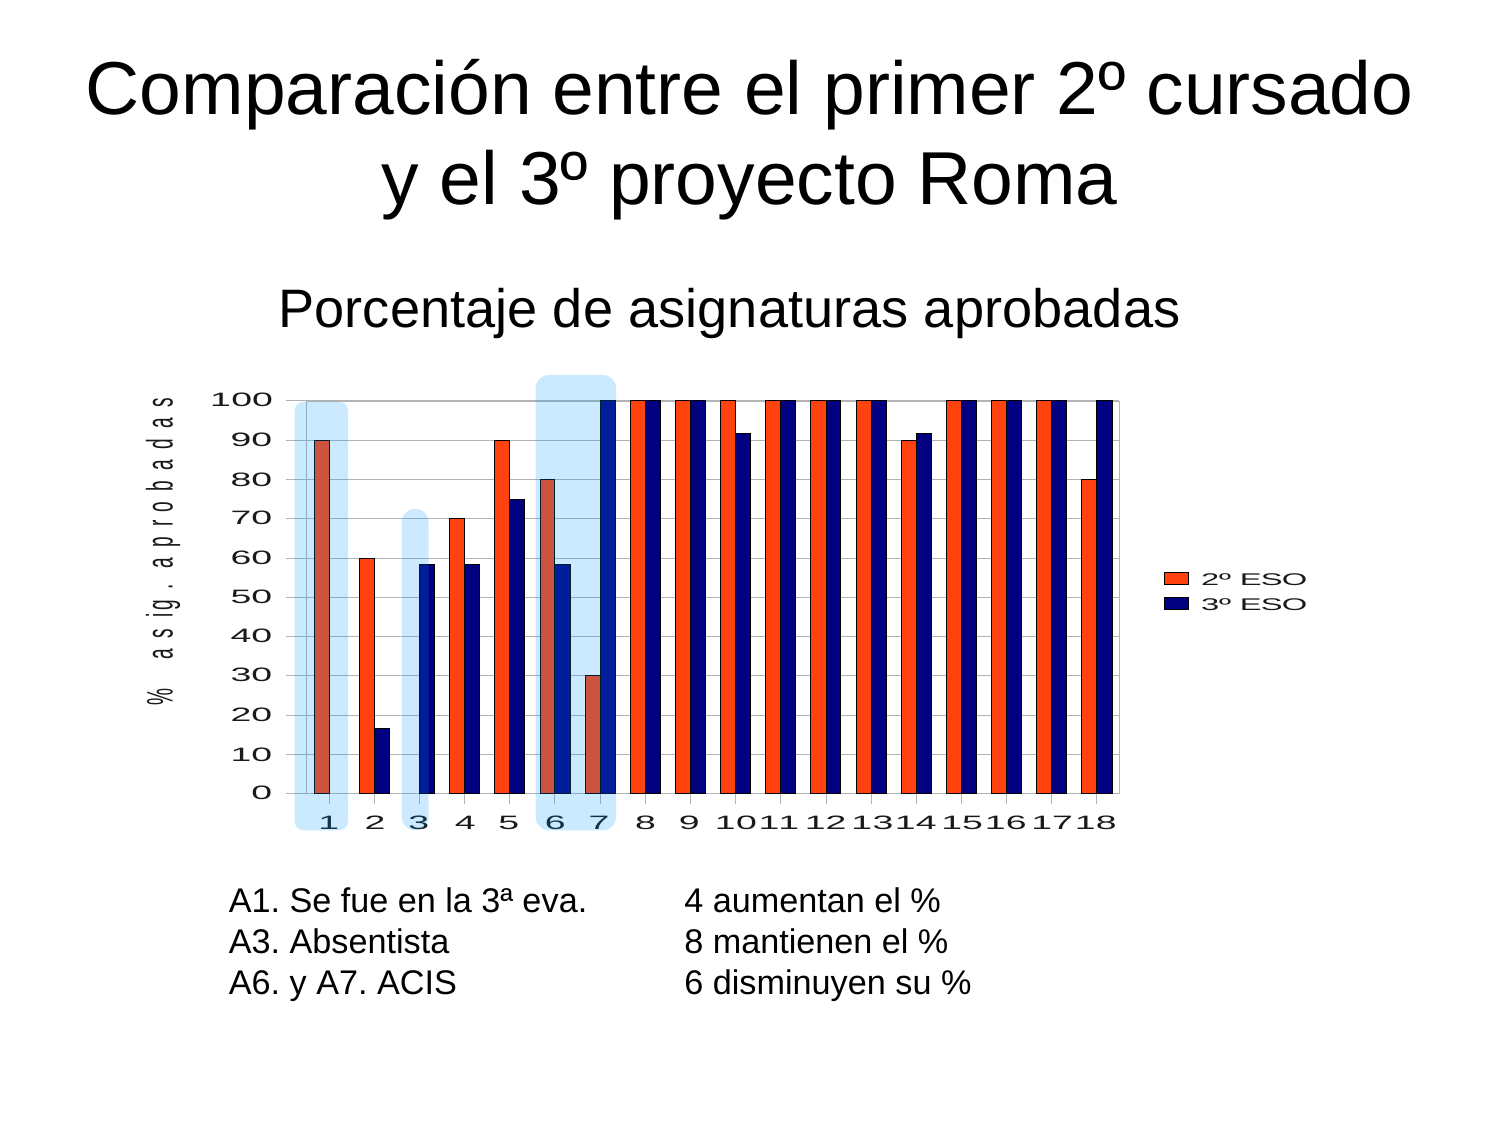

Comparación entre el primer 2º cursado y el 3º proyecto Roma
Porcentaje de asignaturas aprobadas
A1. Se fue en la 3ª eva.
A3. Absentista
A6. y A7. ACIS
4 aumentan el %
8 mantienen el %
6 disminuyen su %